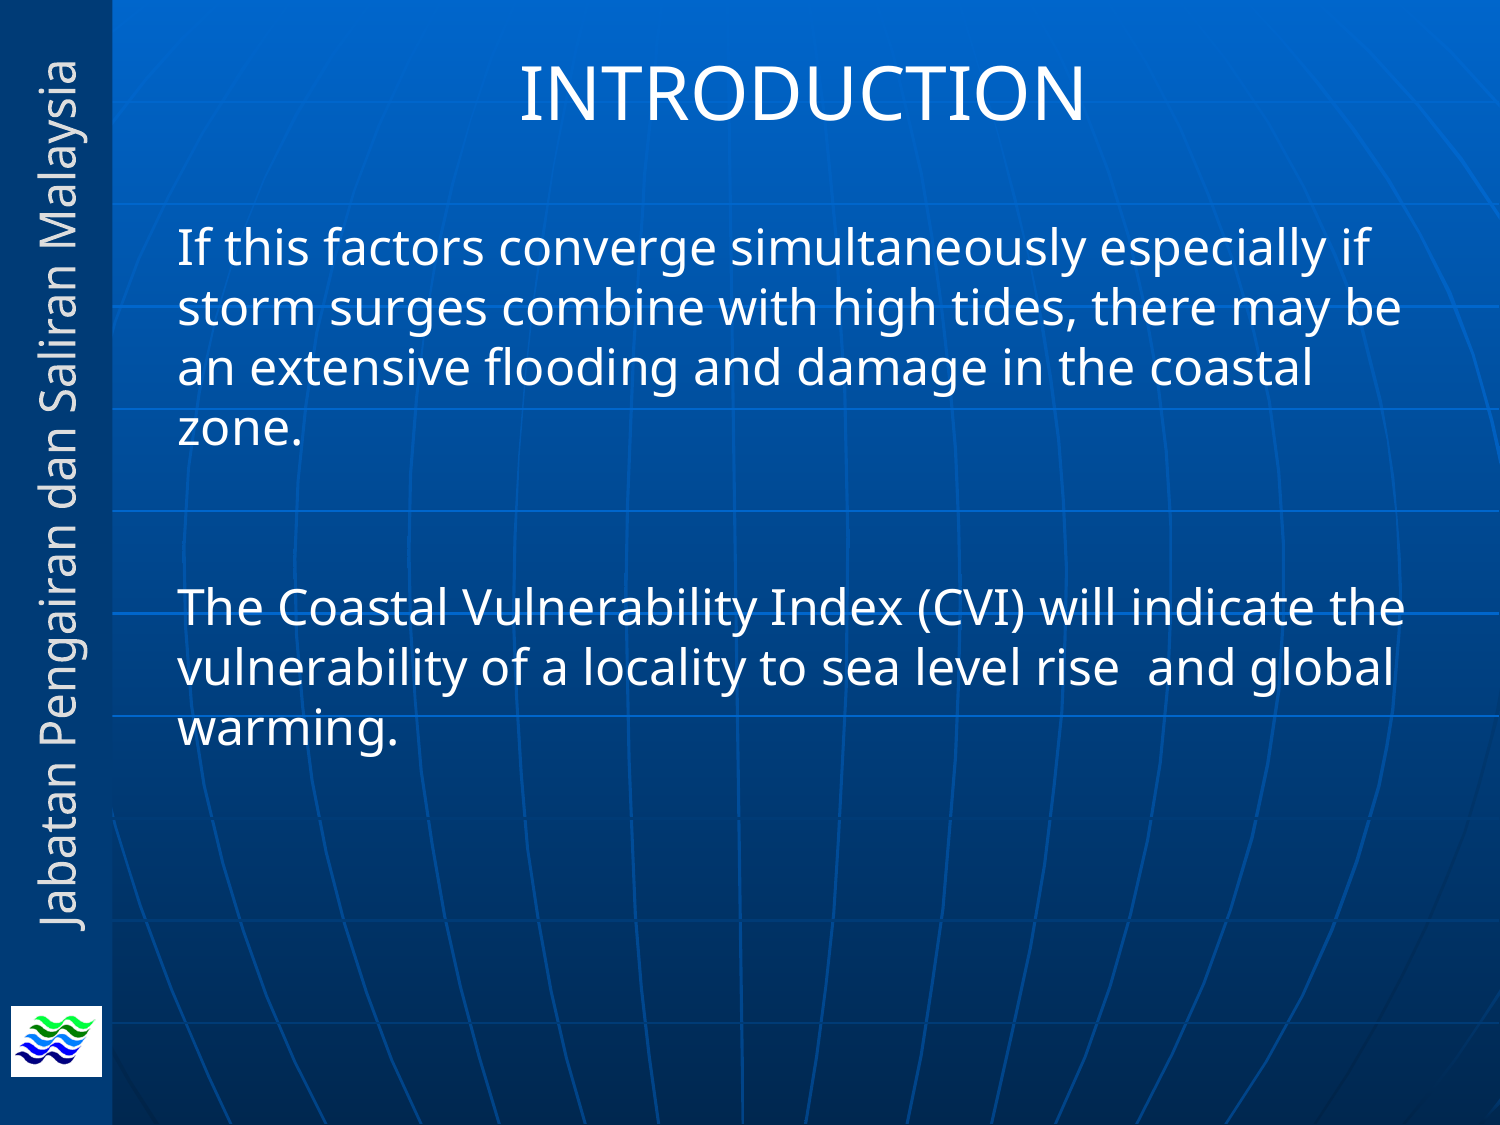

INTRODUCTION
If this factors converge simultaneously especially if storm surges combine with high tides, there may be an extensive flooding and damage in the coastal zone.
The Coastal Vulnerability Index (CVI) will indicate the vulnerability of a locality to sea level rise and global warming.
Jabatan Pengairan dan Saliran Malaysia